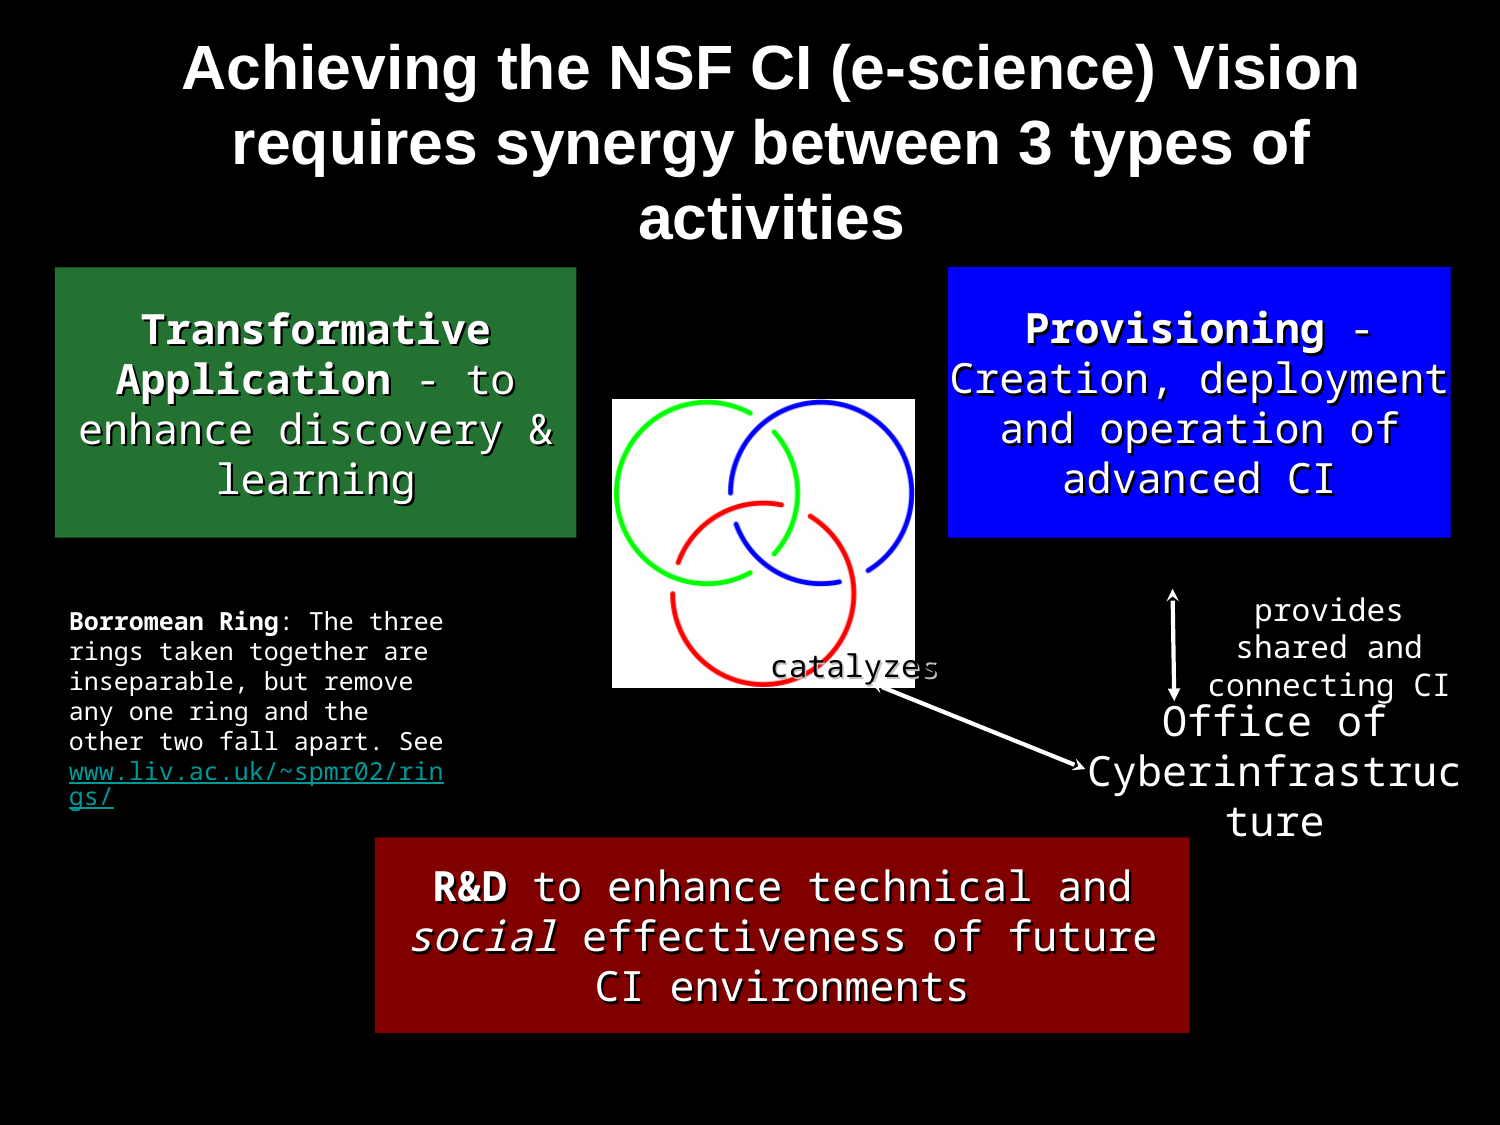

Achieving the NSF CI (e-science) Vision requires synergy between 3 types of activities
Provisioning -Creation, deployment and operation of advanced CI
Transformative Application - to enhance discovery & learning
provides shared and connecting CI
catalyzes
Office of Cyberinfrastructure
Borromean Ring: The three rings taken together are inseparable, but remove any one ring and the other two fall apart. See www.liv.ac.uk/~spmr02/rings/
R&D to enhance technical and social effectiveness of future CI environments